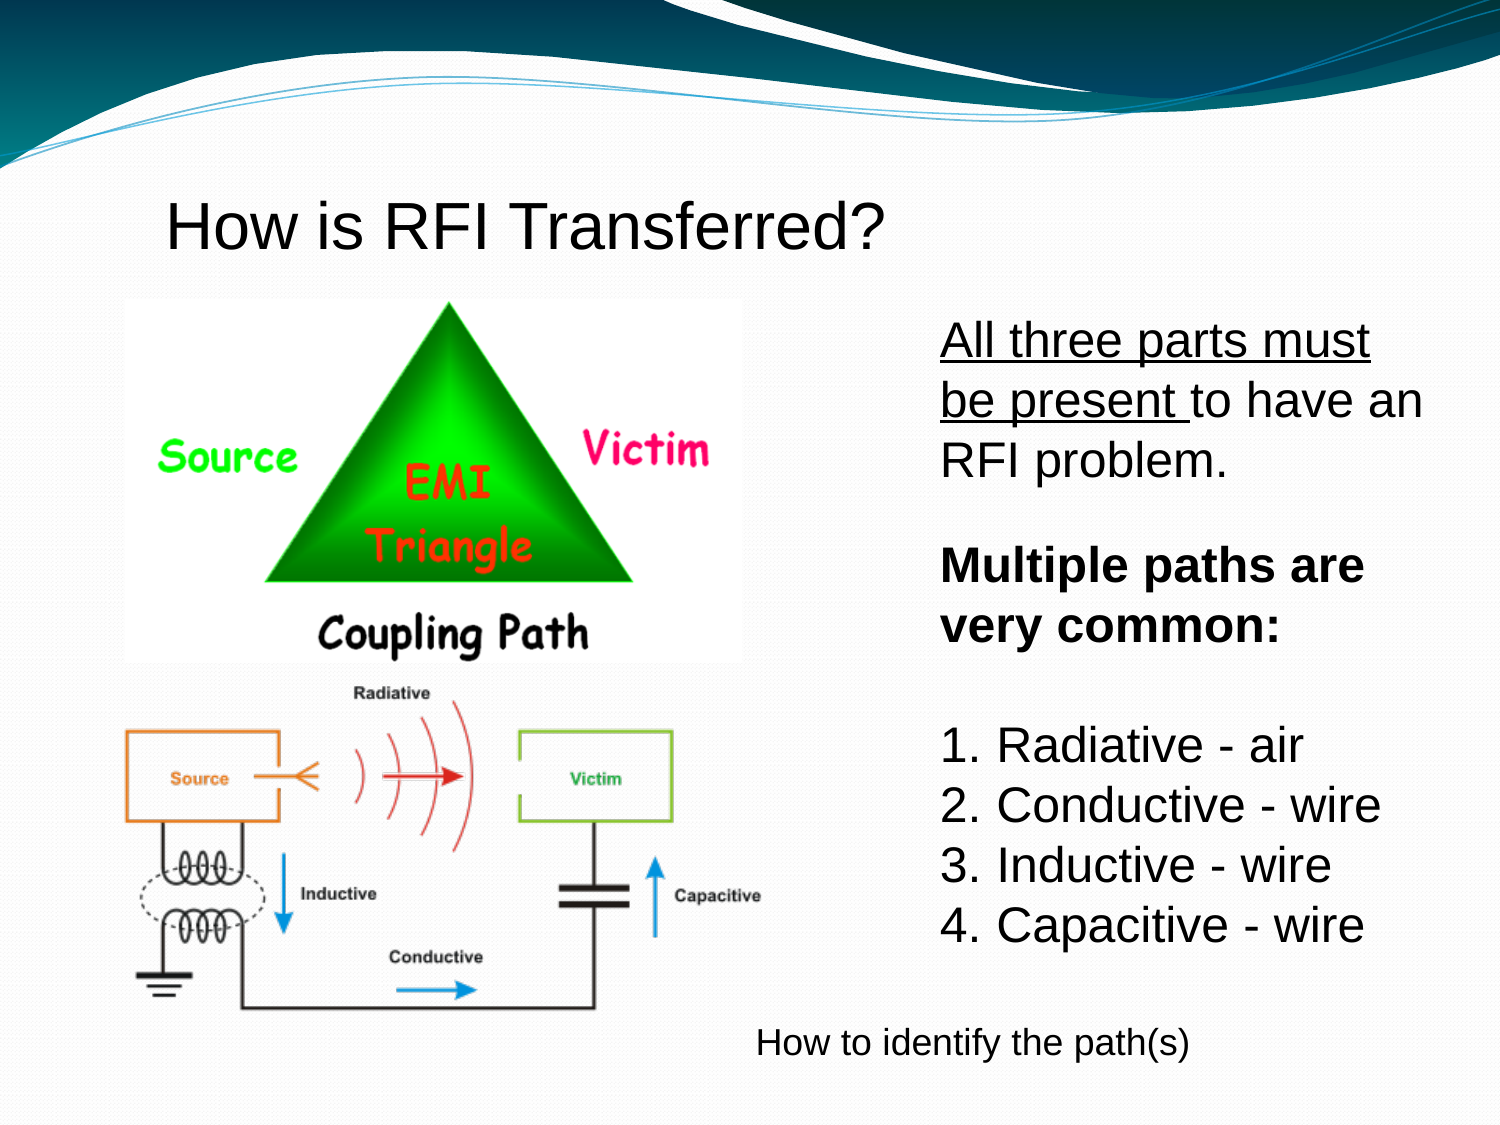

How is RFI Transferred?
All three parts must be present to have an RFI problem.
Multiple paths are very common:
Radiative - air
Conductive - wire
Inductive - wire
Capacitive - wire
How to identify the path(s)